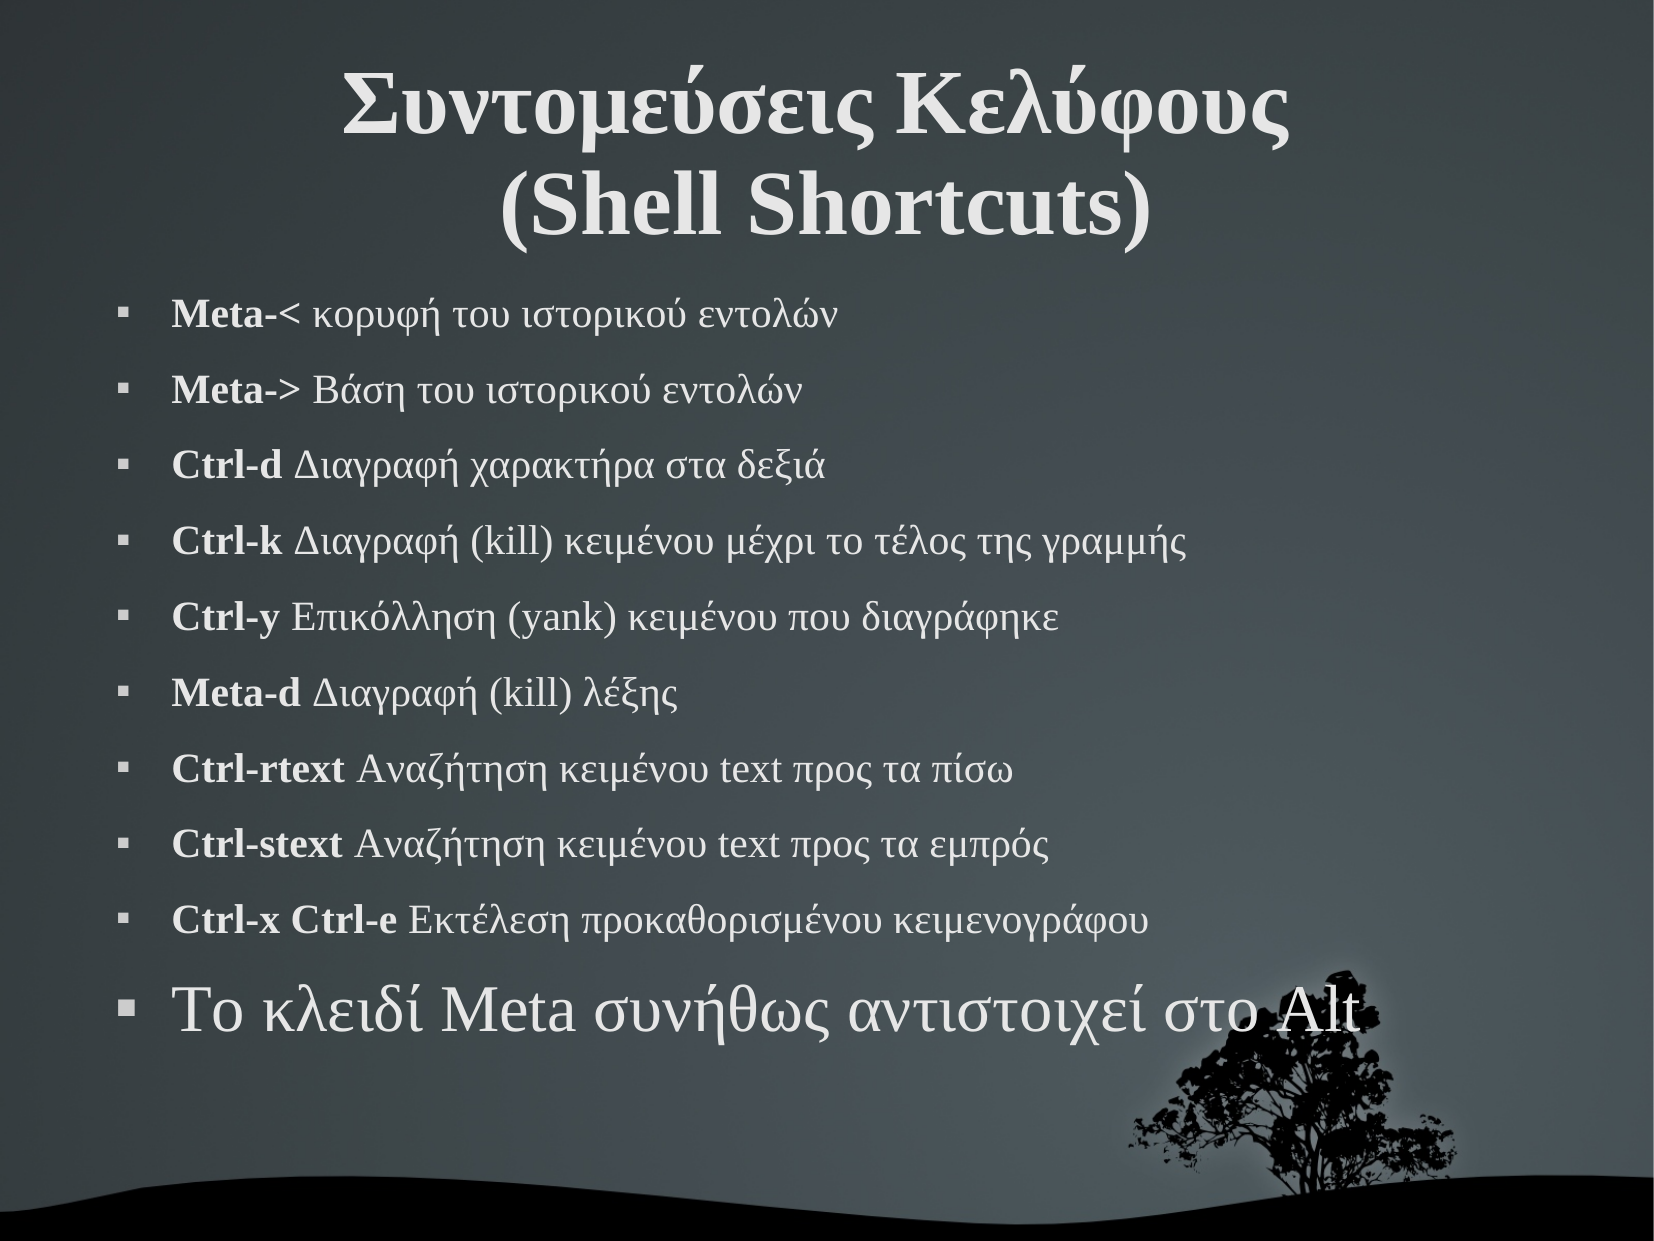

Συντομεύσεις Kελύφους
(Shell Shortcuts)
# Meta-< κορυφή του ιστορικού εντολών
Meta-> Βάση του ιστορικού εντολών
Ctrl-d Διαγραφή χαρακτήρα στα δεξιά
Ctrl-k Διαγραφή (kill) κειμένου μέχρι το τέλος της γραμμής
Ctrl-y Επικόλληση (yank) κειμένου που διαγράφηκε
Meta-d Διαγραφή (kill) λέξης
Ctrl-rtext Αναζήτηση κειμένου text προς τα πίσω
Ctrl-stext Αναζήτηση κειμένου text προς τα εμπρός
Ctrl-x Ctrl-e Εκτέλεση προκαθορισμένου κειμενογράφου
Το κλειδί Meta συνήθως αντιστοιχεί στο Alt